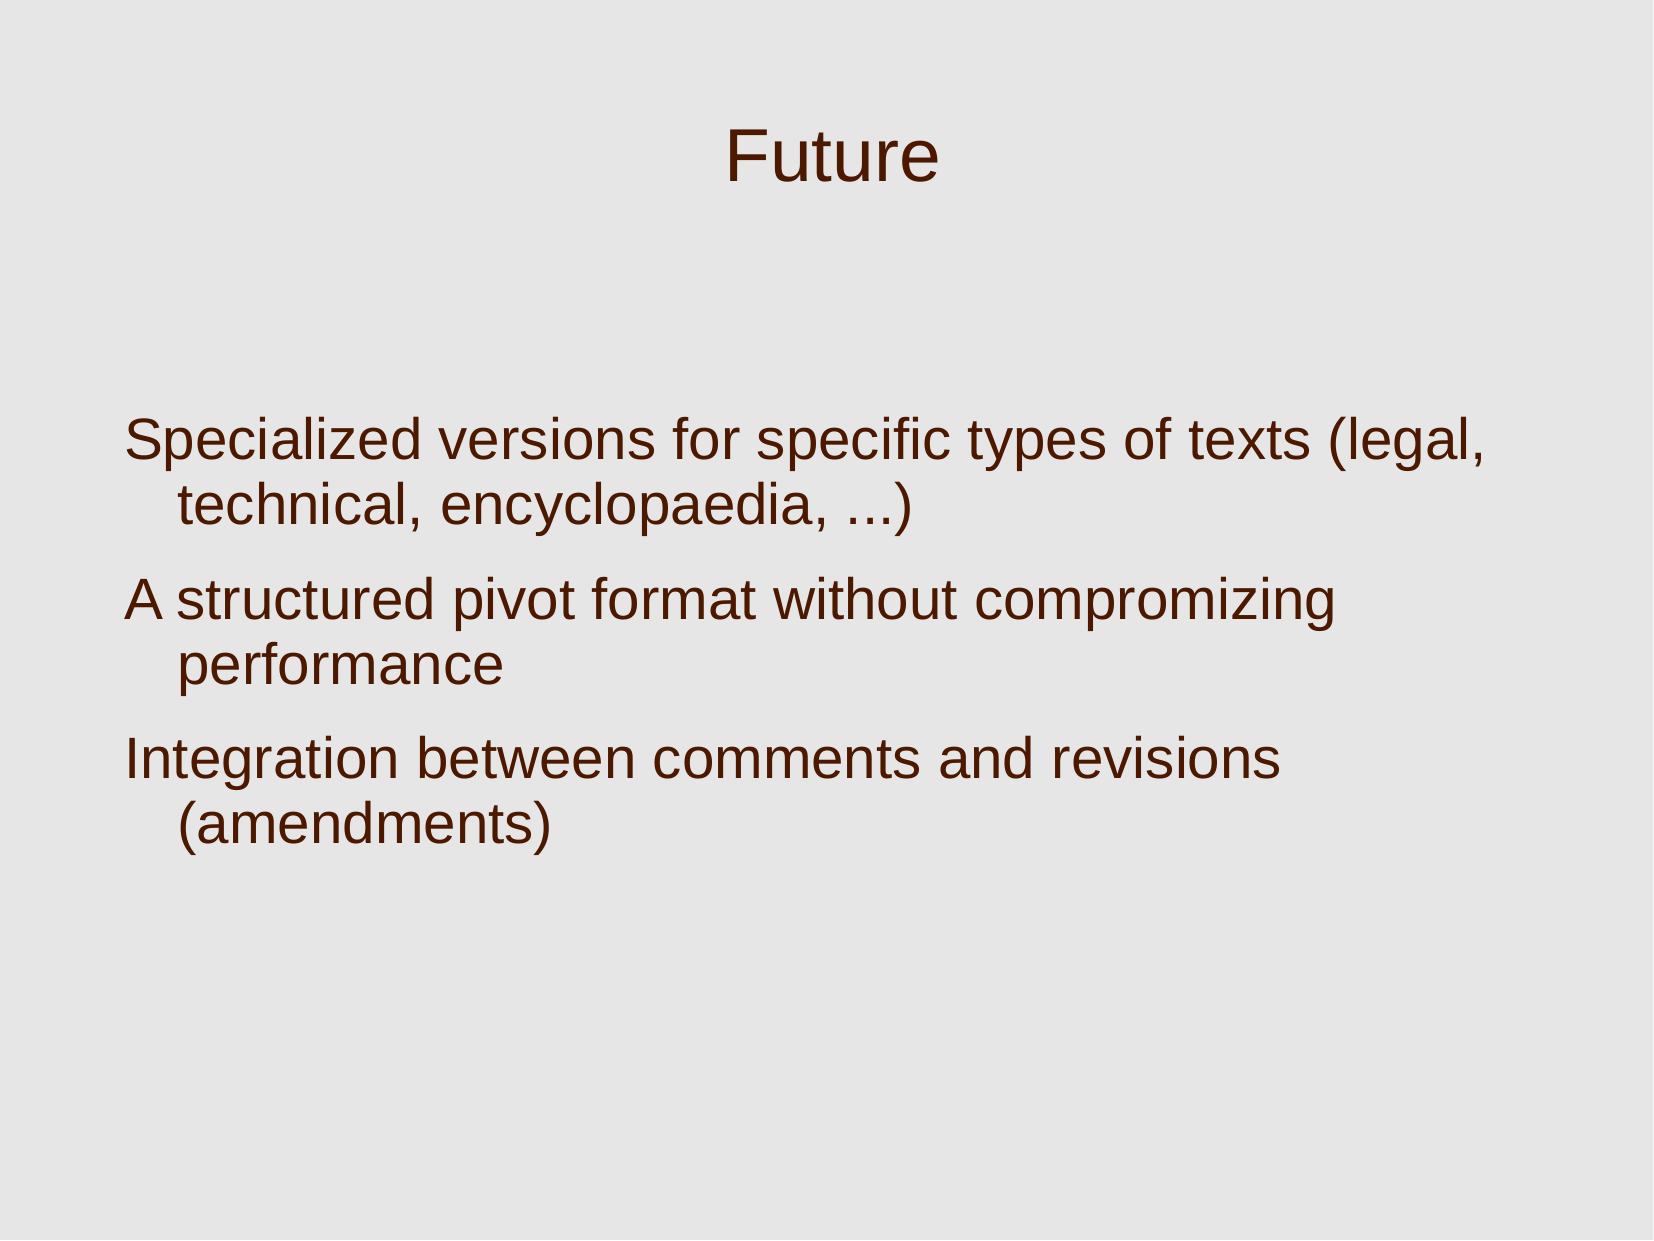

# Future
Specialized versions for specific types of texts (legal, technical, encyclopaedia, ...)
A structured pivot format without compromizing performance
Integration between comments and revisions (amendments)